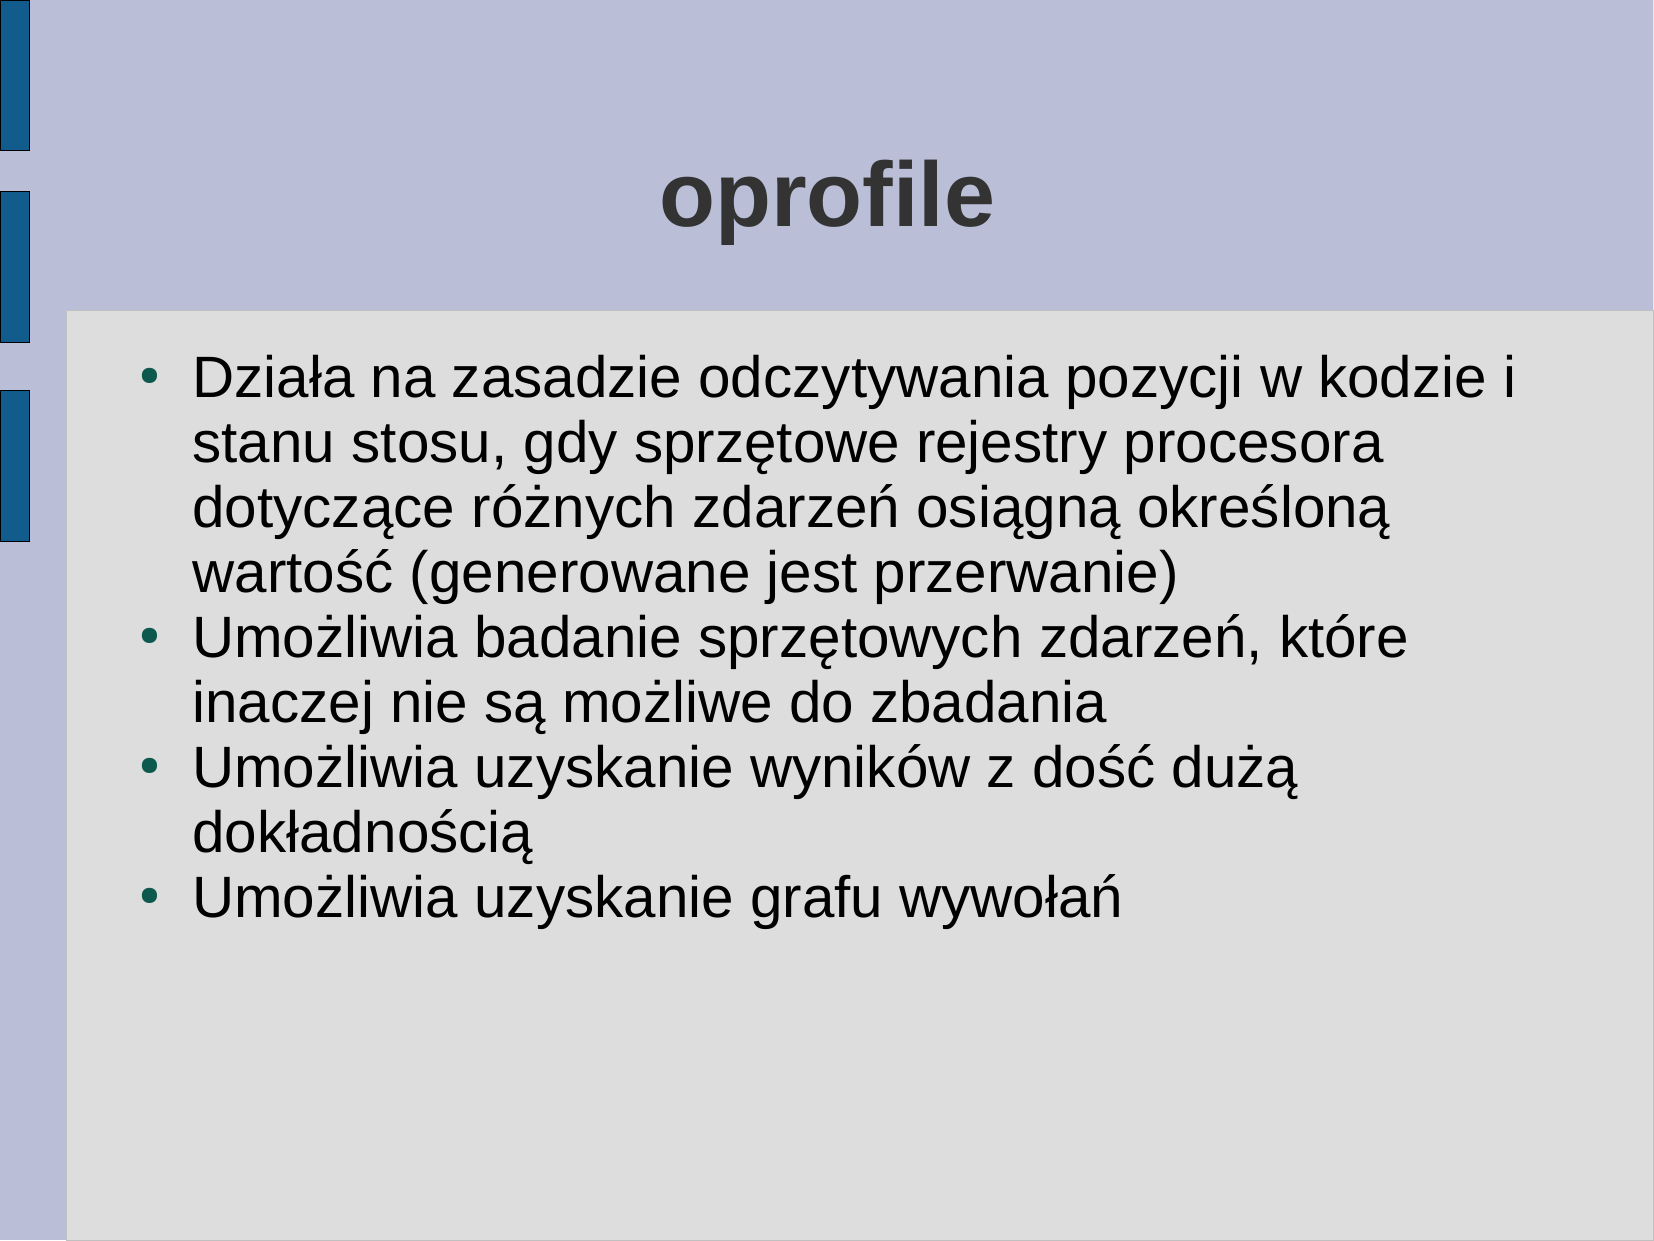

# oprofile
Działa na zasadzie odczytywania pozycji w kodzie i stanu stosu, gdy sprzętowe rejestry procesora dotyczące różnych zdarzeń osiągną określoną wartość (generowane jest przerwanie)
Umożliwia badanie sprzętowych zdarzeń, które inaczej nie są możliwe do zbadania
Umożliwia uzyskanie wyników z dość dużą dokładnością
Umożliwia uzyskanie grafu wywołań